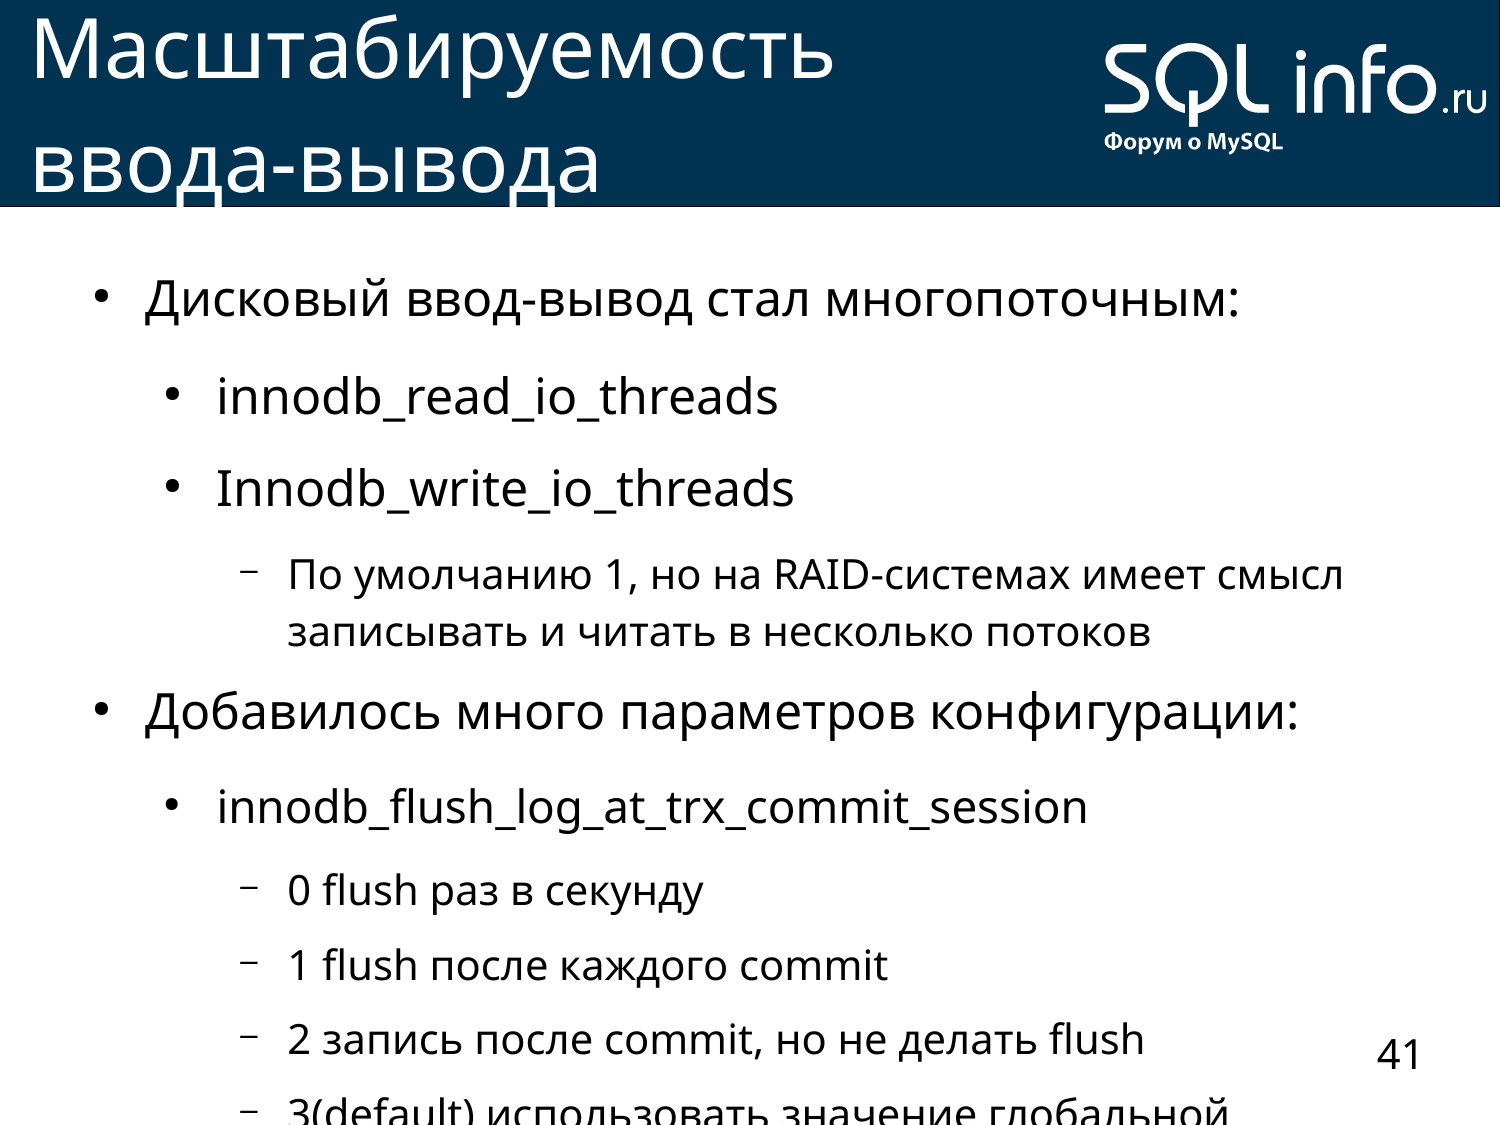

# Масштабируемость ввода-вывода
Дисковый ввод-вывод стал многопоточным:
innodb_read_io_threads
Innodb_write_io_threads
По умолчанию 1, но на RAID-системах имеет смысл записывать и читать в несколько потоков
Добавилось много параметров конфигурации:
innodb_flush_log_at_trx_commit_session
0 flush раз в секунду
1 flush после каждого commit
2 запись после commit, но не делать flush
3(default) использовать значение глобальной настройки innodb_flush_log_at_trx_commit
41